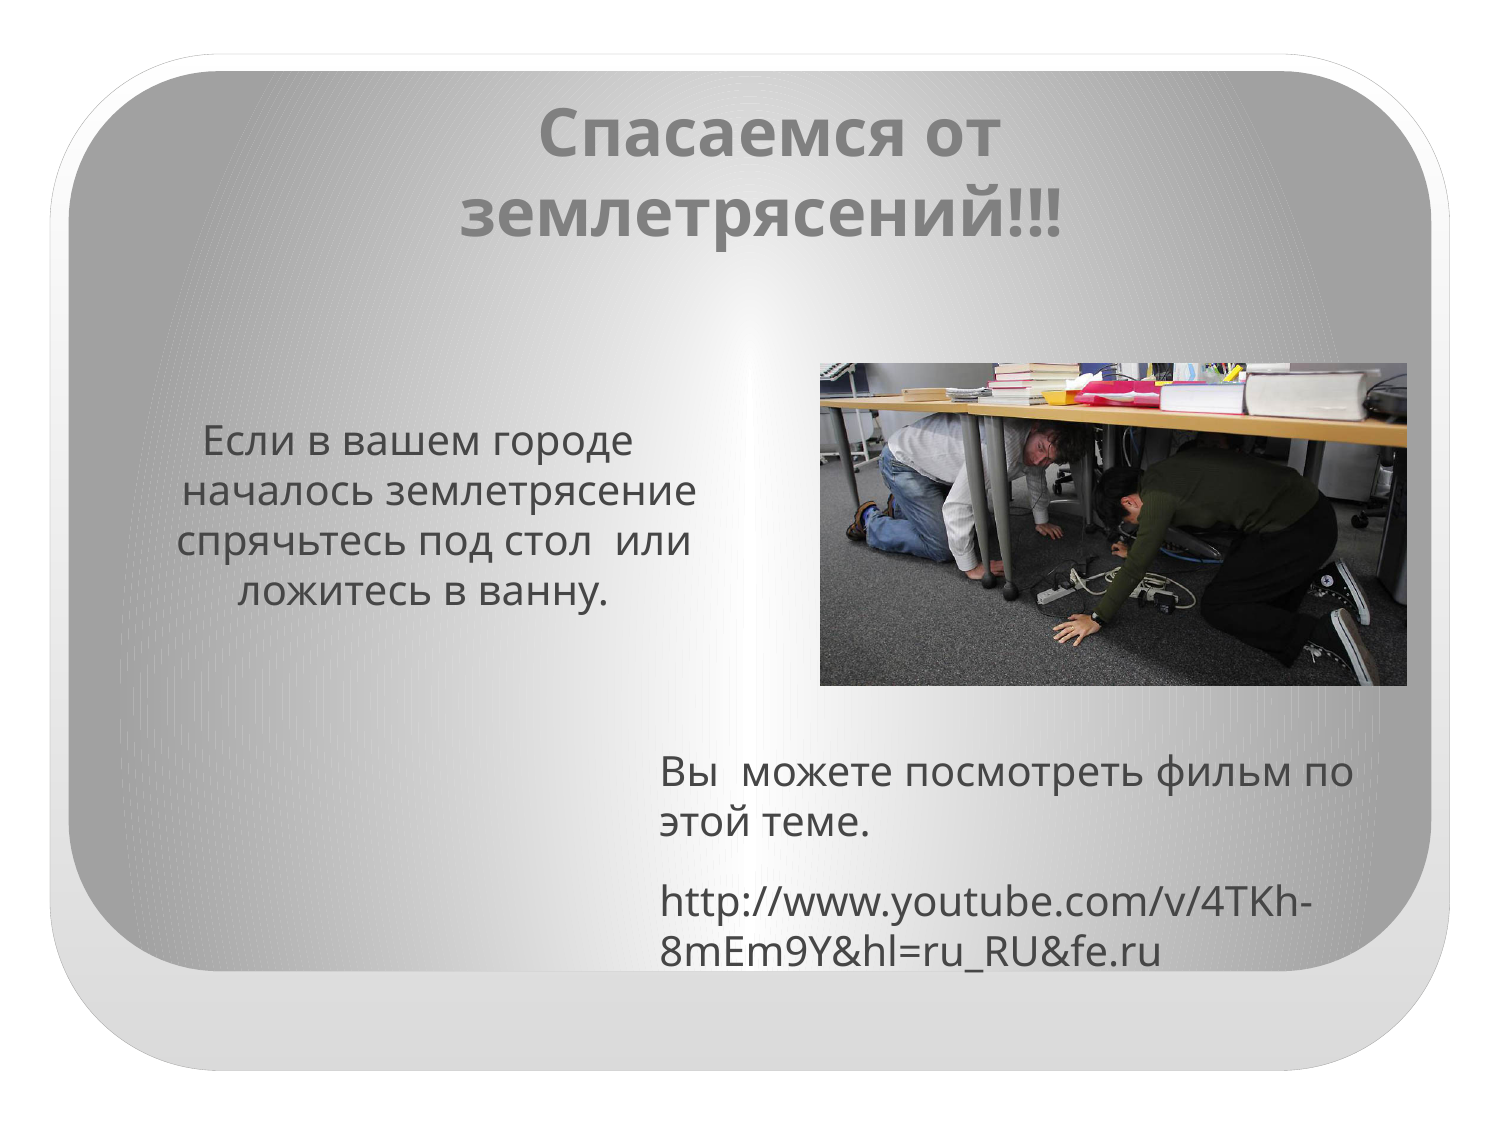

# Спасаемся от землетрясений!!!
Если в вашем городе началось землетрясение спрячьтесь под стол или ложитесь в ванну.
Вы можете посмотреть фильм по этой теме.
http://www.youtube.com/v/4TKh-8mEm9Y&hl=ru_RU&fe.ru